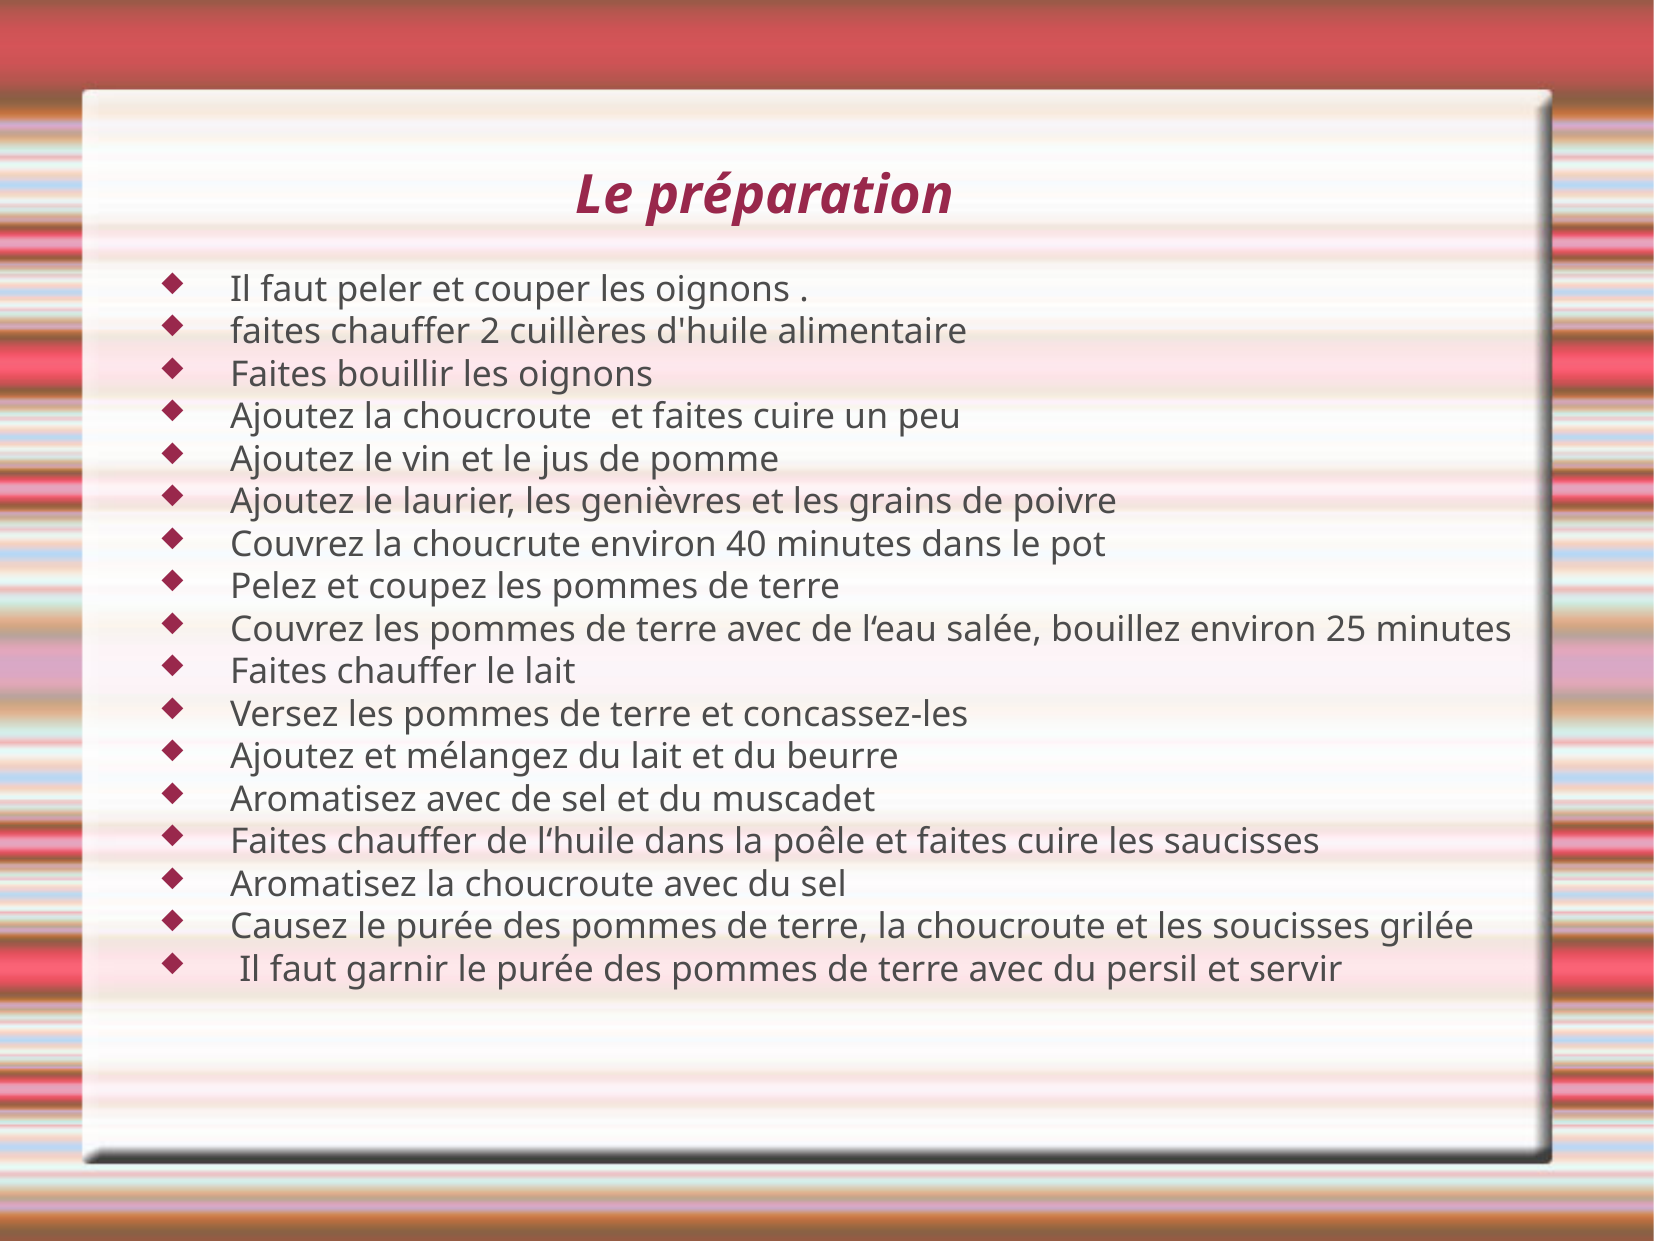

# Le préparation
Il faut peler et couper les oignons .
faites chauffer 2 cuillères d'huile alimentaire
Faites bouillir les oignons
Ajoutez la choucroute et faites cuire un peu
Ajoutez le vin et le jus de pomme
Ajoutez le laurier, les genièvres et les grains de poivre
Couvrez la choucrute environ 40 minutes dans le pot
Pelez et coupez les pommes de terre
Couvrez les pommes de terre avec de l‘eau salée, bouillez environ 25 minutes
Faites chauffer le lait
Versez les pommes de terre et concassez-les
Ajoutez et mélangez du lait et du beurre
Aromatisez avec de sel et du muscadet
Faites chauffer de l‘huile dans la poêle et faites cuire les saucisses
Aromatisez la choucroute avec du sel
Causez le purée des pommes de terre, la choucroute et les soucisses grilée
 Il faut garnir le purée des pommes de terre avec du persil et servir